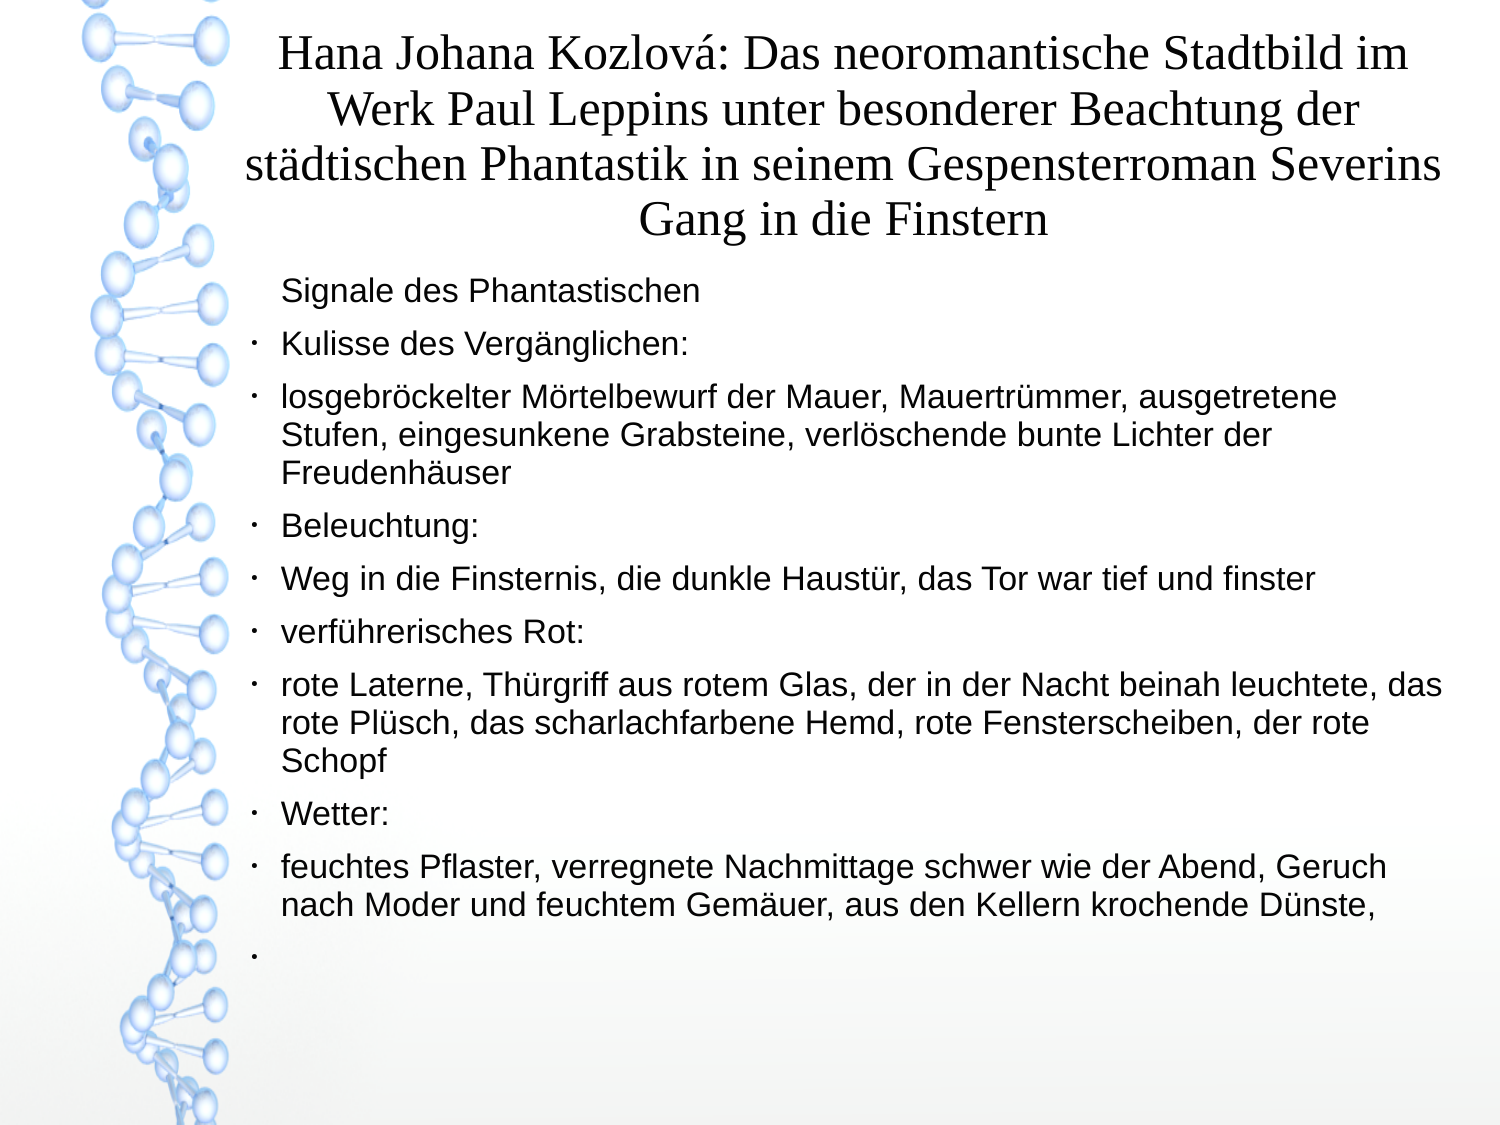

# Hana Johana Kozlová: Das neoromantische Stadtbild im Werk Paul Leppins unter besonderer Beachtung der städtischen Phantastik in seinem Gespensterroman Severins Gang in die Finstern
Signale des Phantastischen
Kulisse des Vergänglichen:
losgebröckelter Mörtelbewurf der Mauer, Mauertrümmer, ausgetretene Stufen, eingesunkene Grabsteine, verlöschende bunte Lichter der Freudenhäuser
Beleuchtung:
Weg in die Finsternis, die dunkle Haustür, das Tor war tief und finster
verführerisches Rot:
rote Laterne, Thürgriff aus rotem Glas, der in der Nacht beinah leuchtete, das rote Plüsch, das scharlachfarbene Hemd, rote Fensterscheiben, der rote Schopf
Wetter:
feuchtes Pflaster, verregnete Nachmittage schwer wie der Abend, Geruch nach Moder und feuchtem Gemäuer, aus den Kellern krochende Dünste,